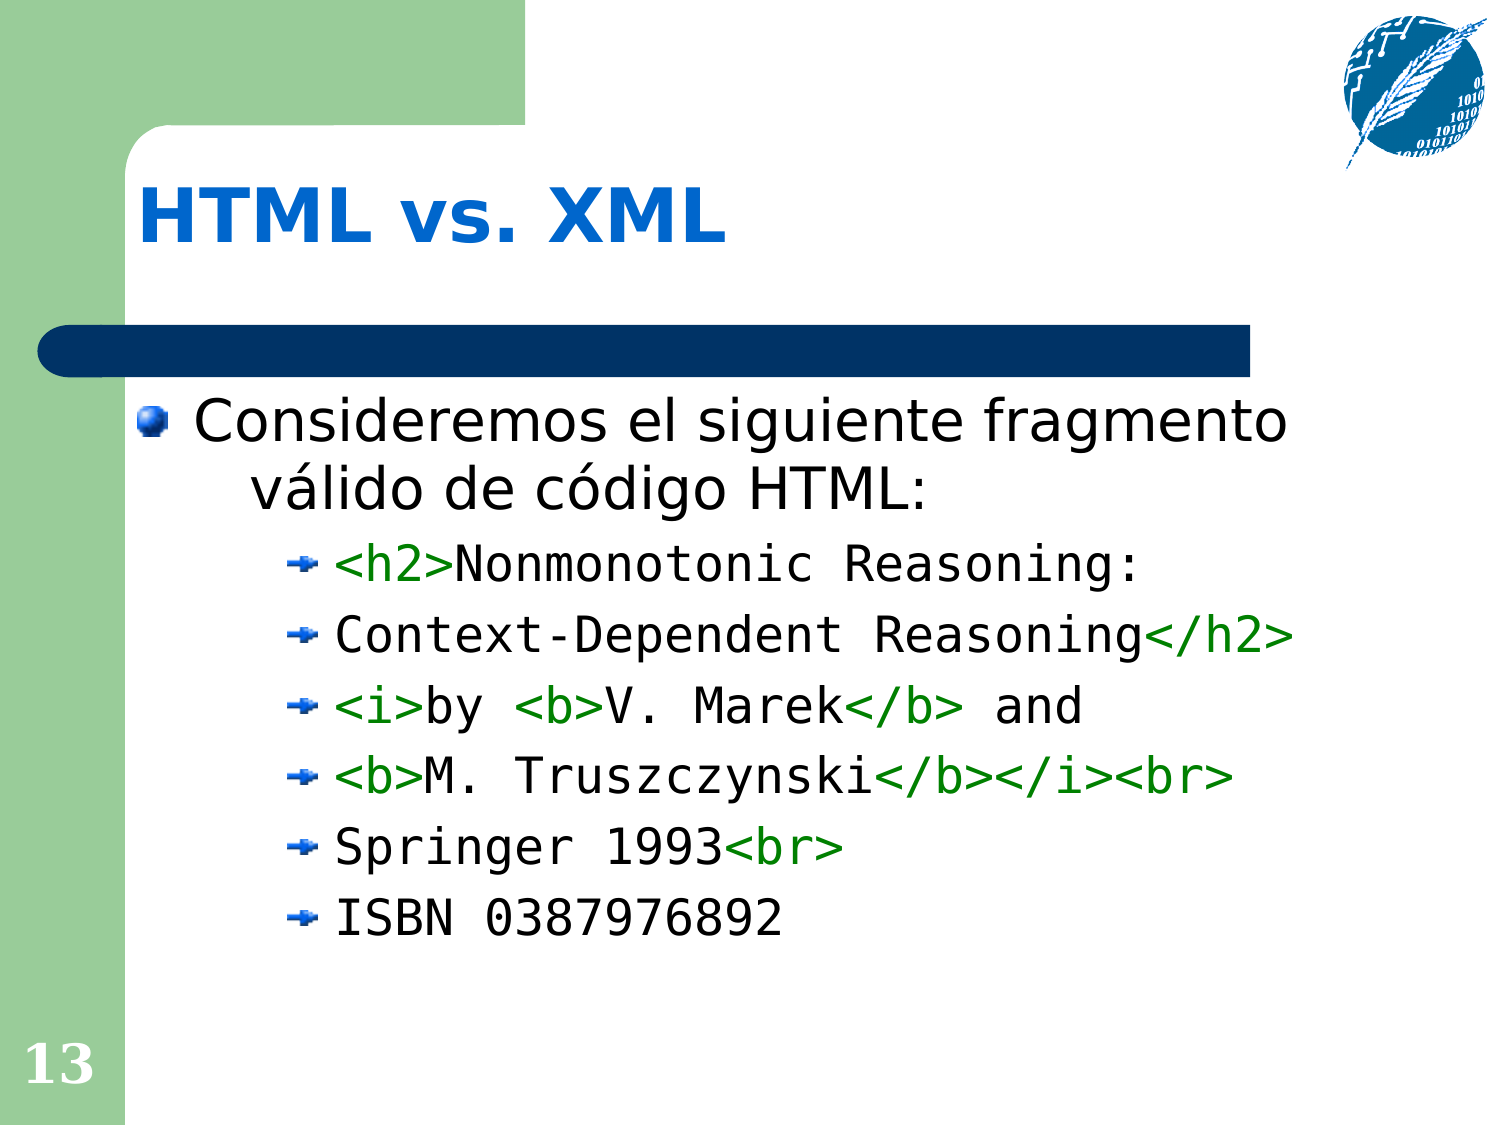

# HTML vs. XML
Consideremos el siguiente fragmento válido de código HTML:
<h2>Nonmonotonic Reasoning:
Context-Dependent Reasoning</h2>
<i>by <b>V. Marek</b> and
<b>M. Truszczynski</b></i><br>
Springer 1993<br>
ISBN 0387976892
13